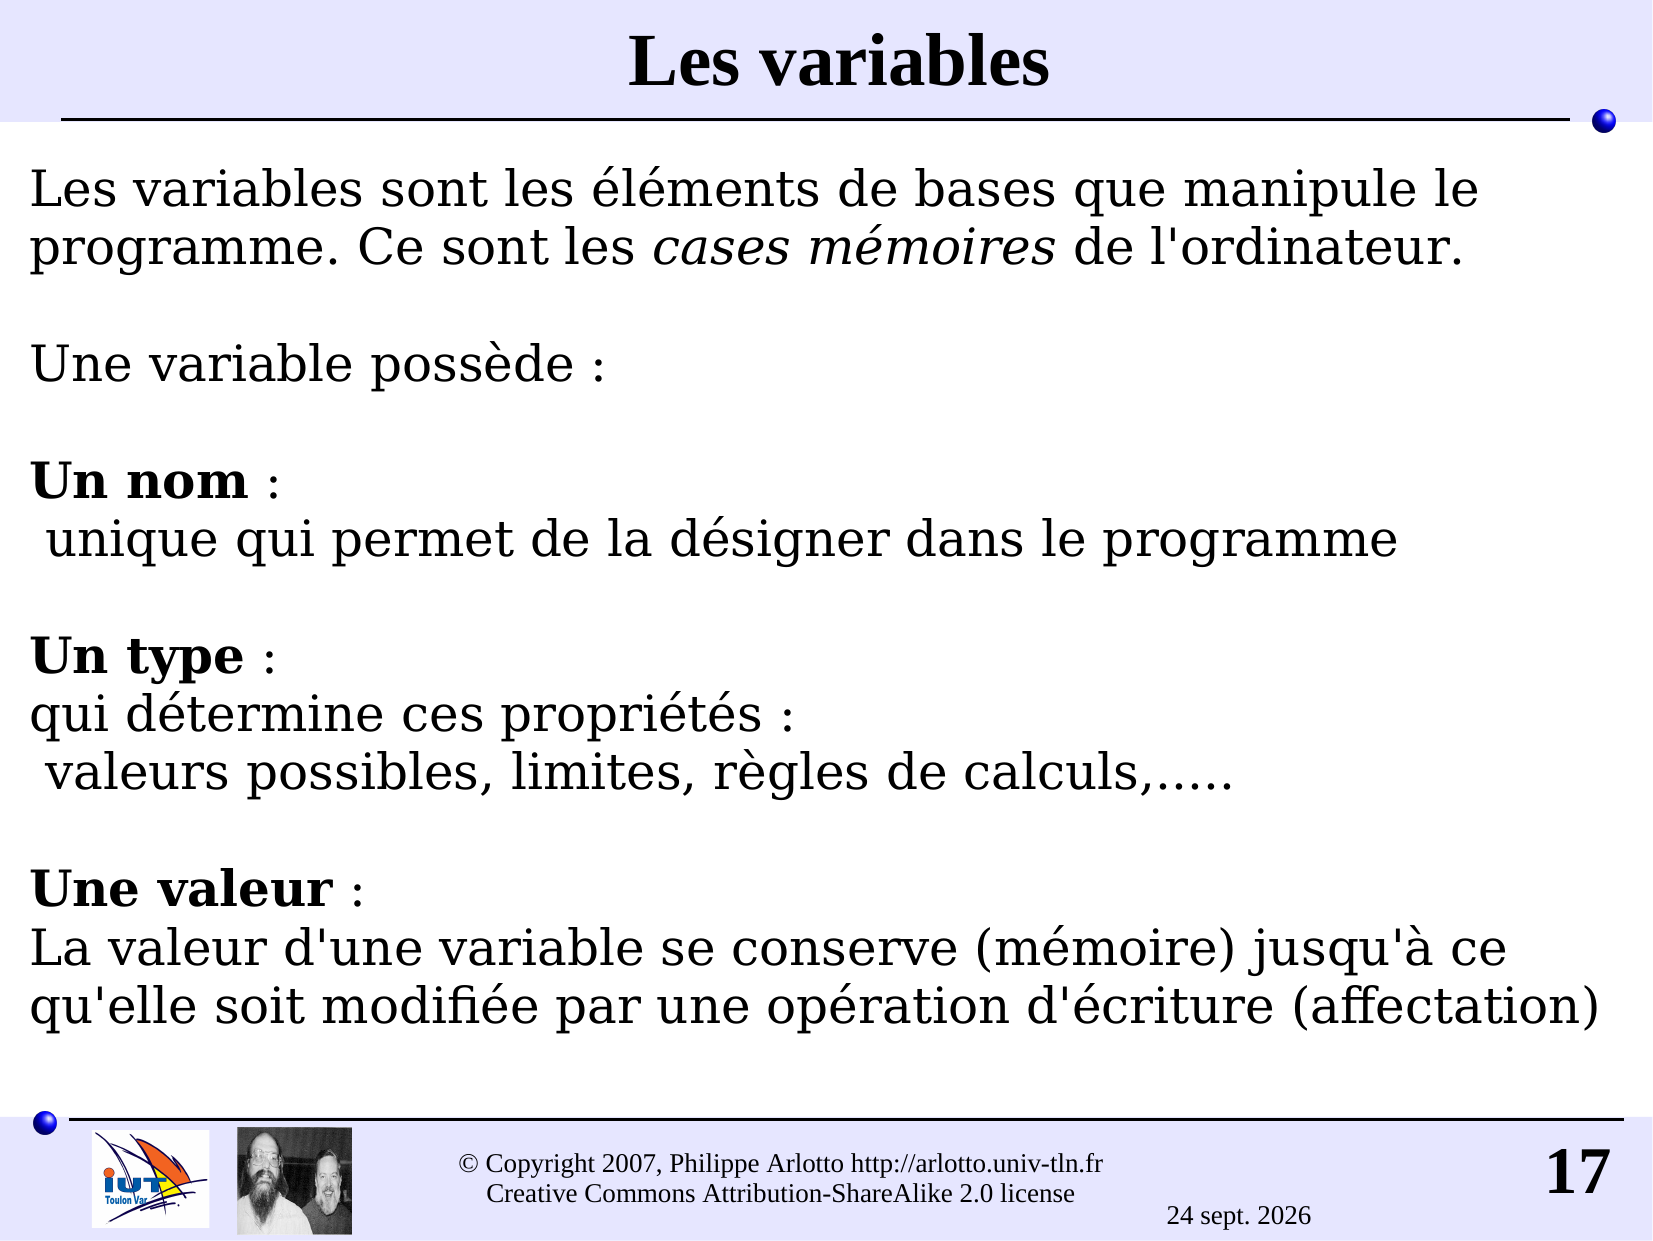

# Les variables
Les variables sont les éléments de bases que manipule le
programme. Ce sont les cases mémoires de l'ordinateur.
Une variable possède :
Un nom :
 unique qui permet de la désigner dans le programme
Un type :
qui détermine ces propriétés :
 valeurs possibles, limites, règles de calculs,.....
Une valeur :
La valeur d'une variable se conserve (mémoire) jusqu'à ce
qu'elle soit modifiée par une opération d'écriture (affectation)